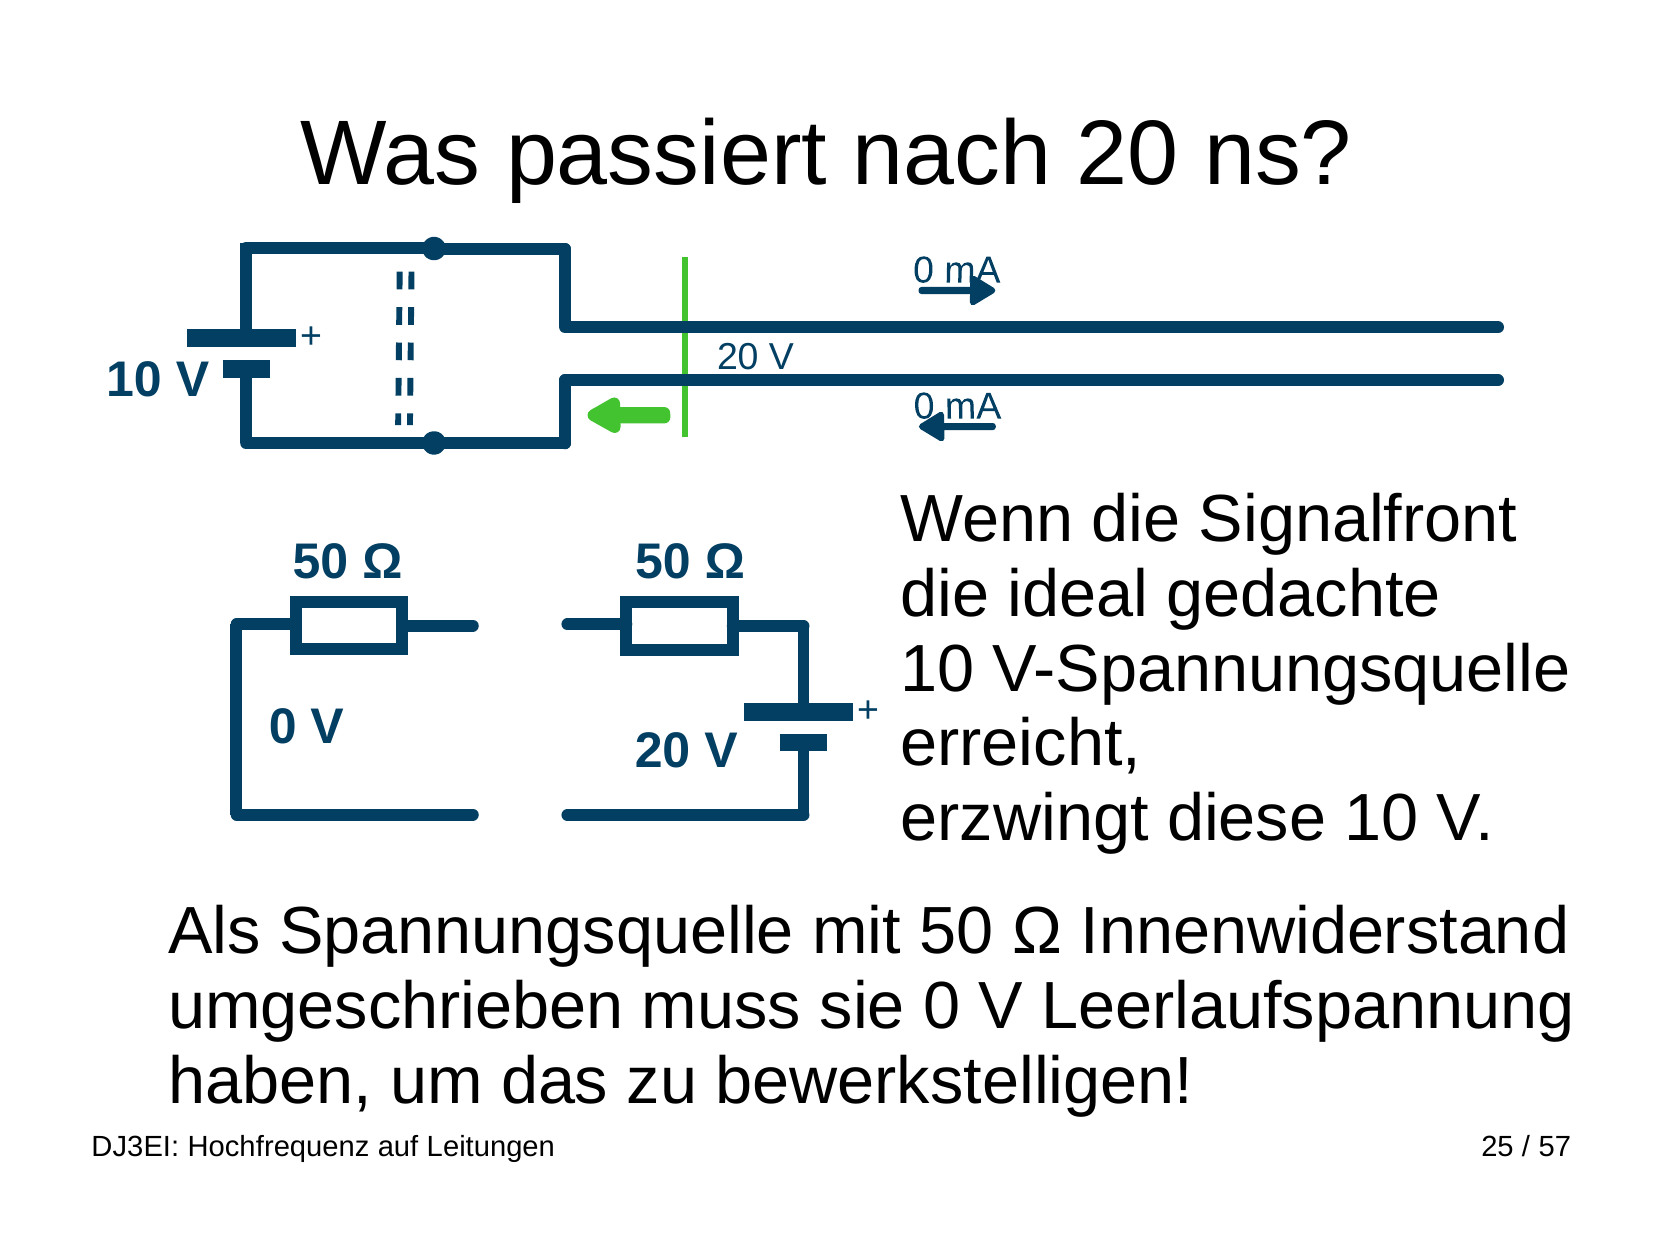

# Was passiert nach 20 ns?
0 mA
+
20 V
10 V
0 mA
Wenn die Signalfront die ideal gedachte
10 V-Spannungsquelle
erreicht,
erzwingt diese 10 V.
50 Ω
50 Ω
+
0 V
20 V
Als Spannungsquelle mit 50 Ω Innenwiderstand
umgeschrieben muss sie 0 V Leerlaufspannung
haben, um das zu bewerkstelligen!